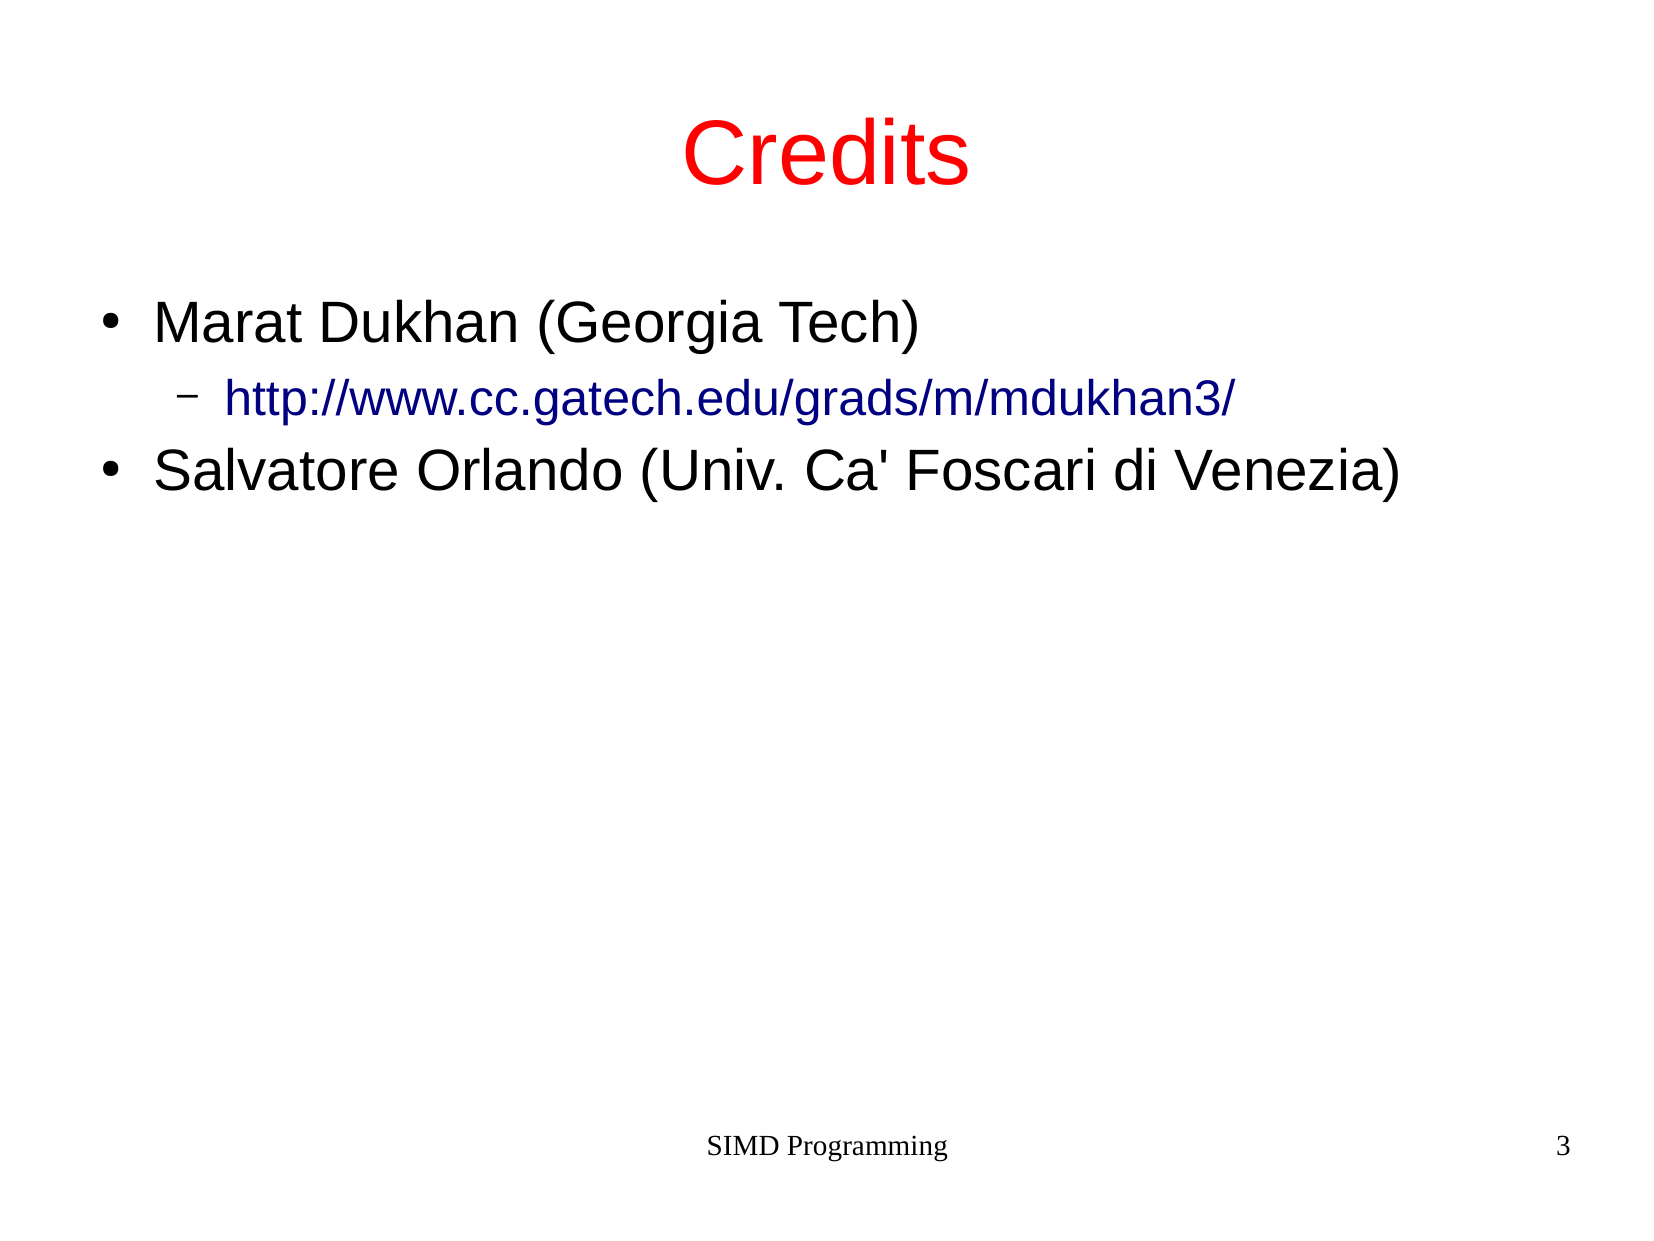

# Credits
Marat Dukhan (Georgia Tech)
http://www.cc.gatech.edu/grads/m/mdukhan3/
Salvatore Orlando (Univ. Ca' Foscari di Venezia)
SIMD Programming
3